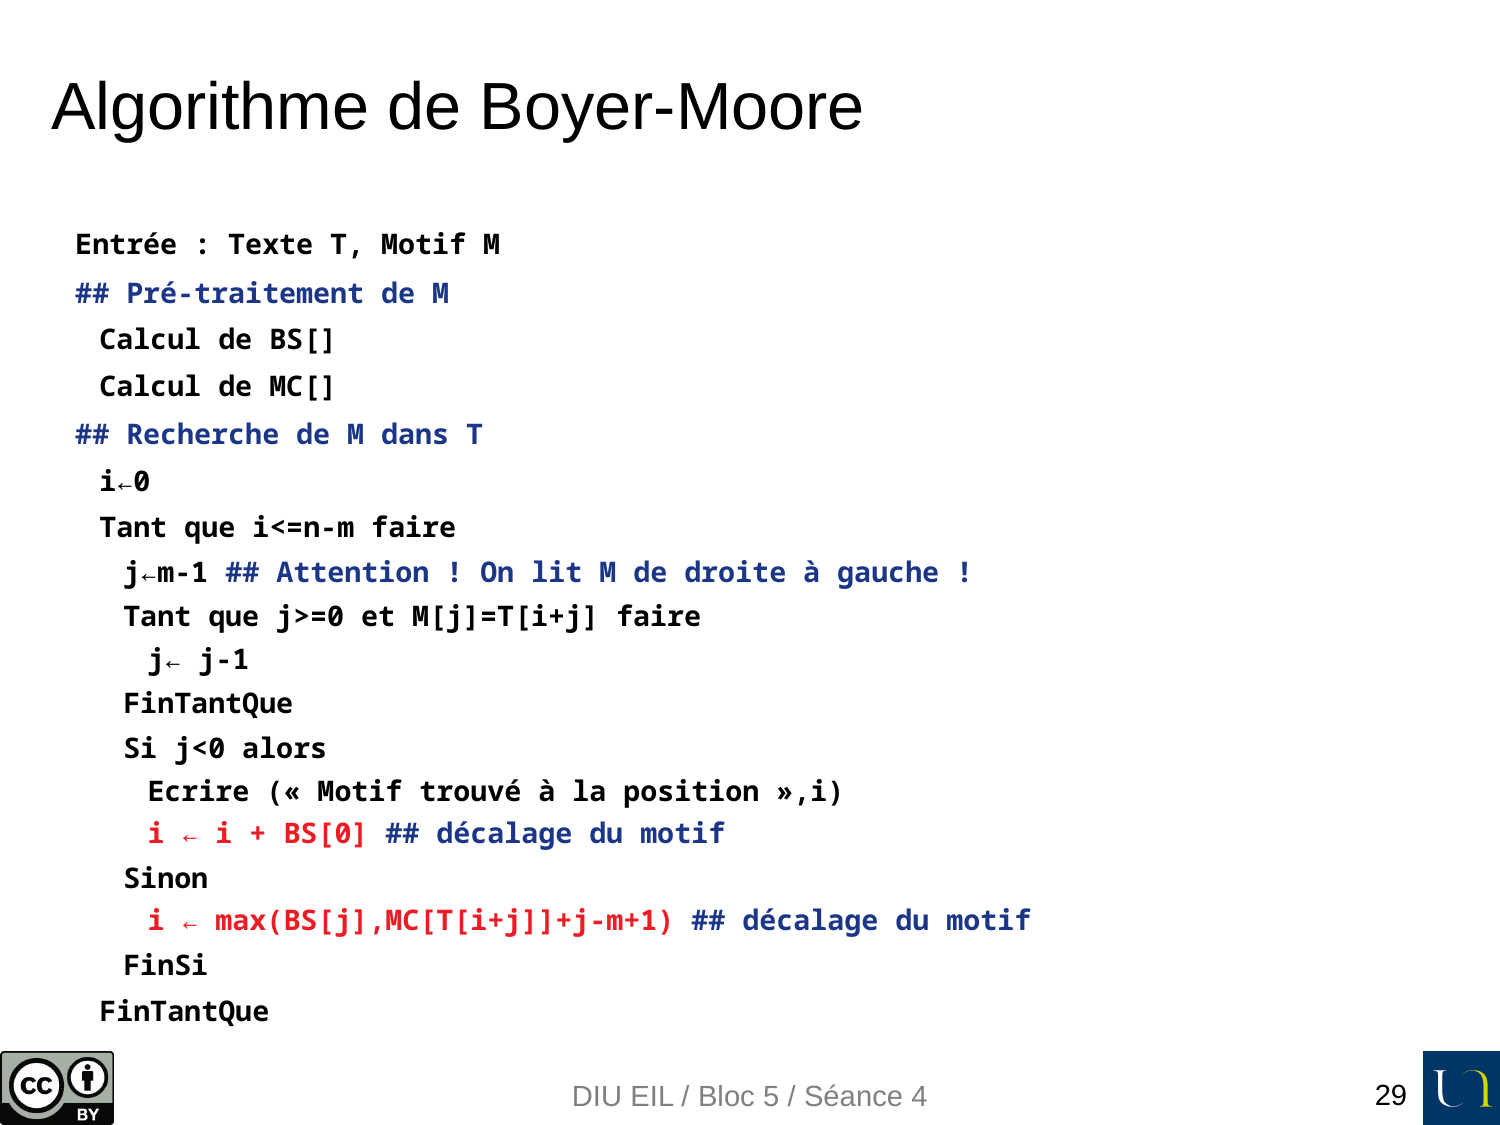

# Algorithme de Boyer-Moore
Entrée : Texte T, Motif M
## Pré-traitement de M
Calcul de BS[]
Calcul de MC[]
## Recherche de M dans T
i←0
Tant que i<=n-m faire
j←m-1 ## Attention ! On lit M de droite à gauche !
Tant que j>=0 et M[j]=T[i+j] faire
j← j-1
FinTantQue
Si j<0 alors
Ecrire (« Motif trouvé à la position »,i)
i ← i + BS[0] ## décalage du motif
Sinon
i ← max(BS[j],MC[T[i+j]]+j-m+1) ## décalage du motif
FinSi
FinTantQue
29